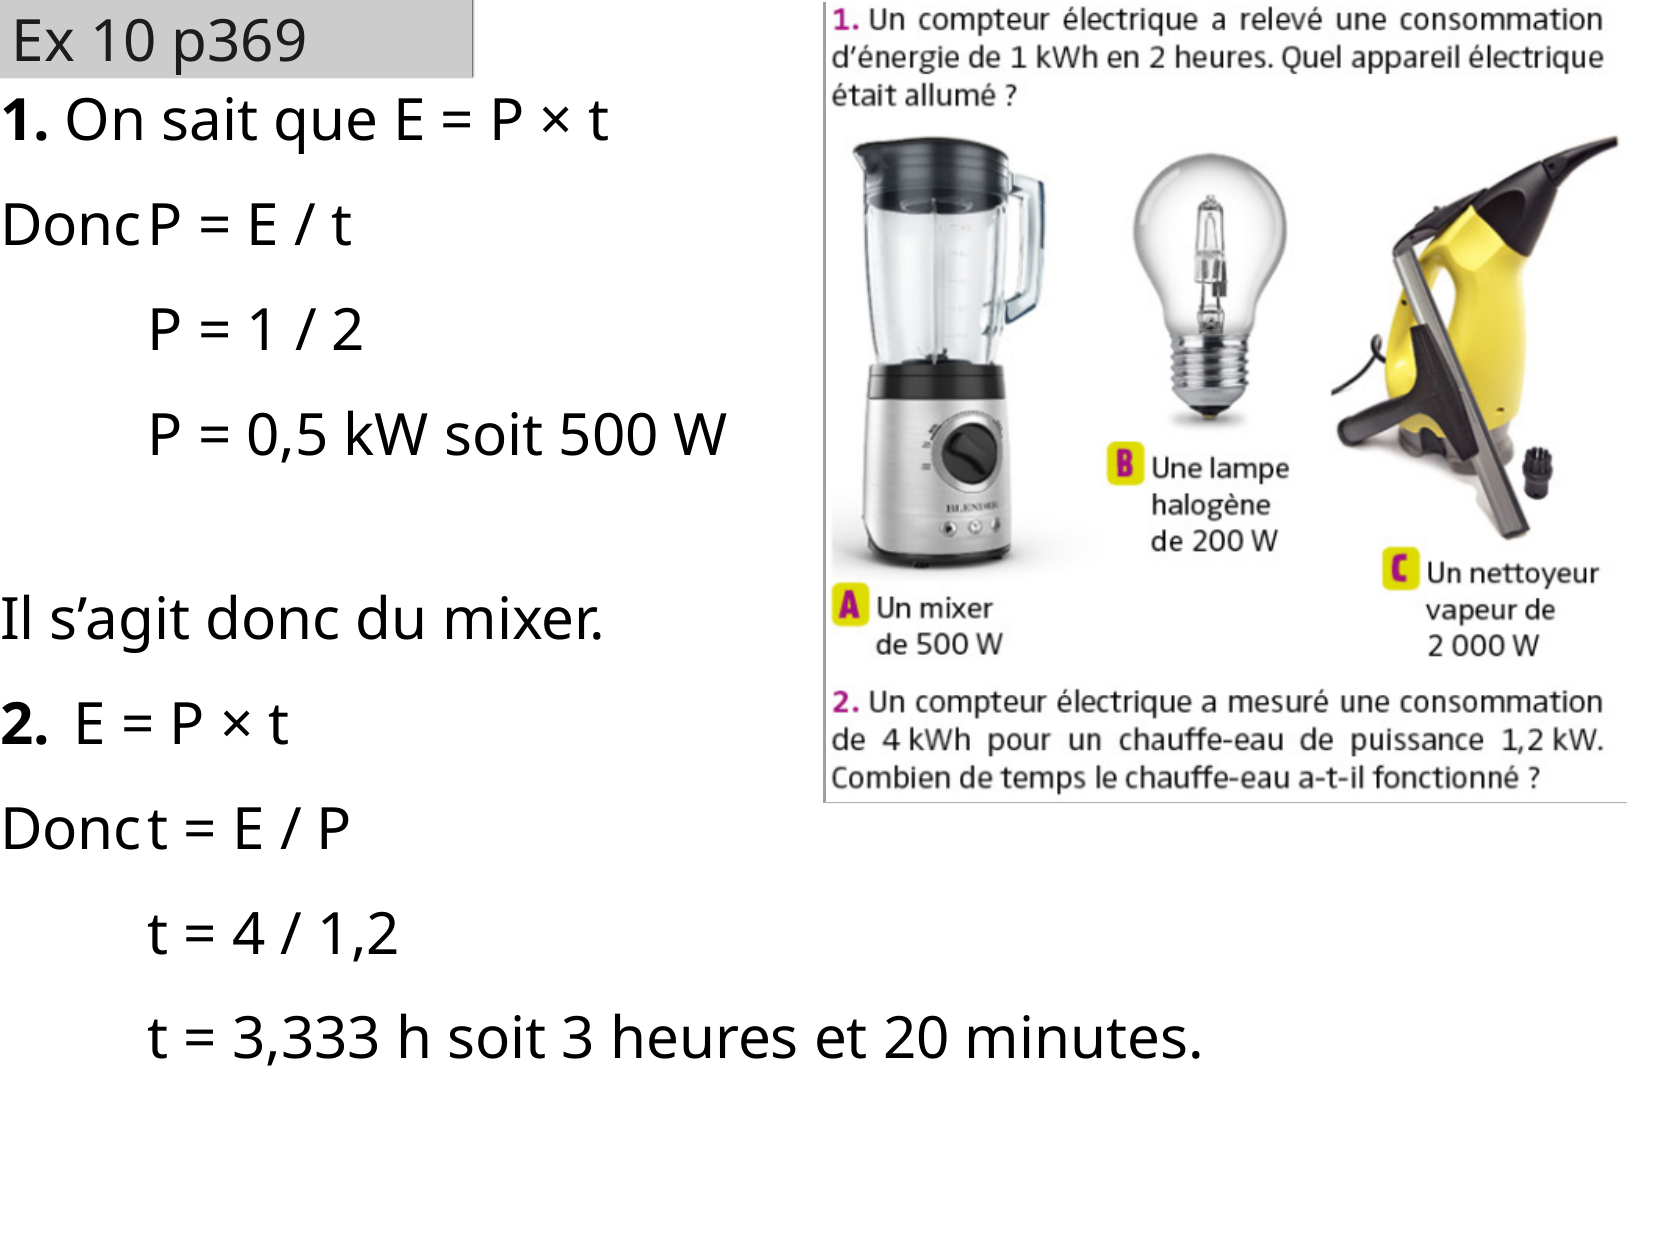

# Ex 10 p369
1. On sait que E = P × t
Donc	P = E / t
 		P = 1 / 2
 		P = 0,5 kW soit 500 W
Il s’agit donc du mixer.
2.	E = P × t
Donc	t = E / P
 		t = 4 / 1,2
 		t = 3,333 h soit 3 heures et 20 minutes.